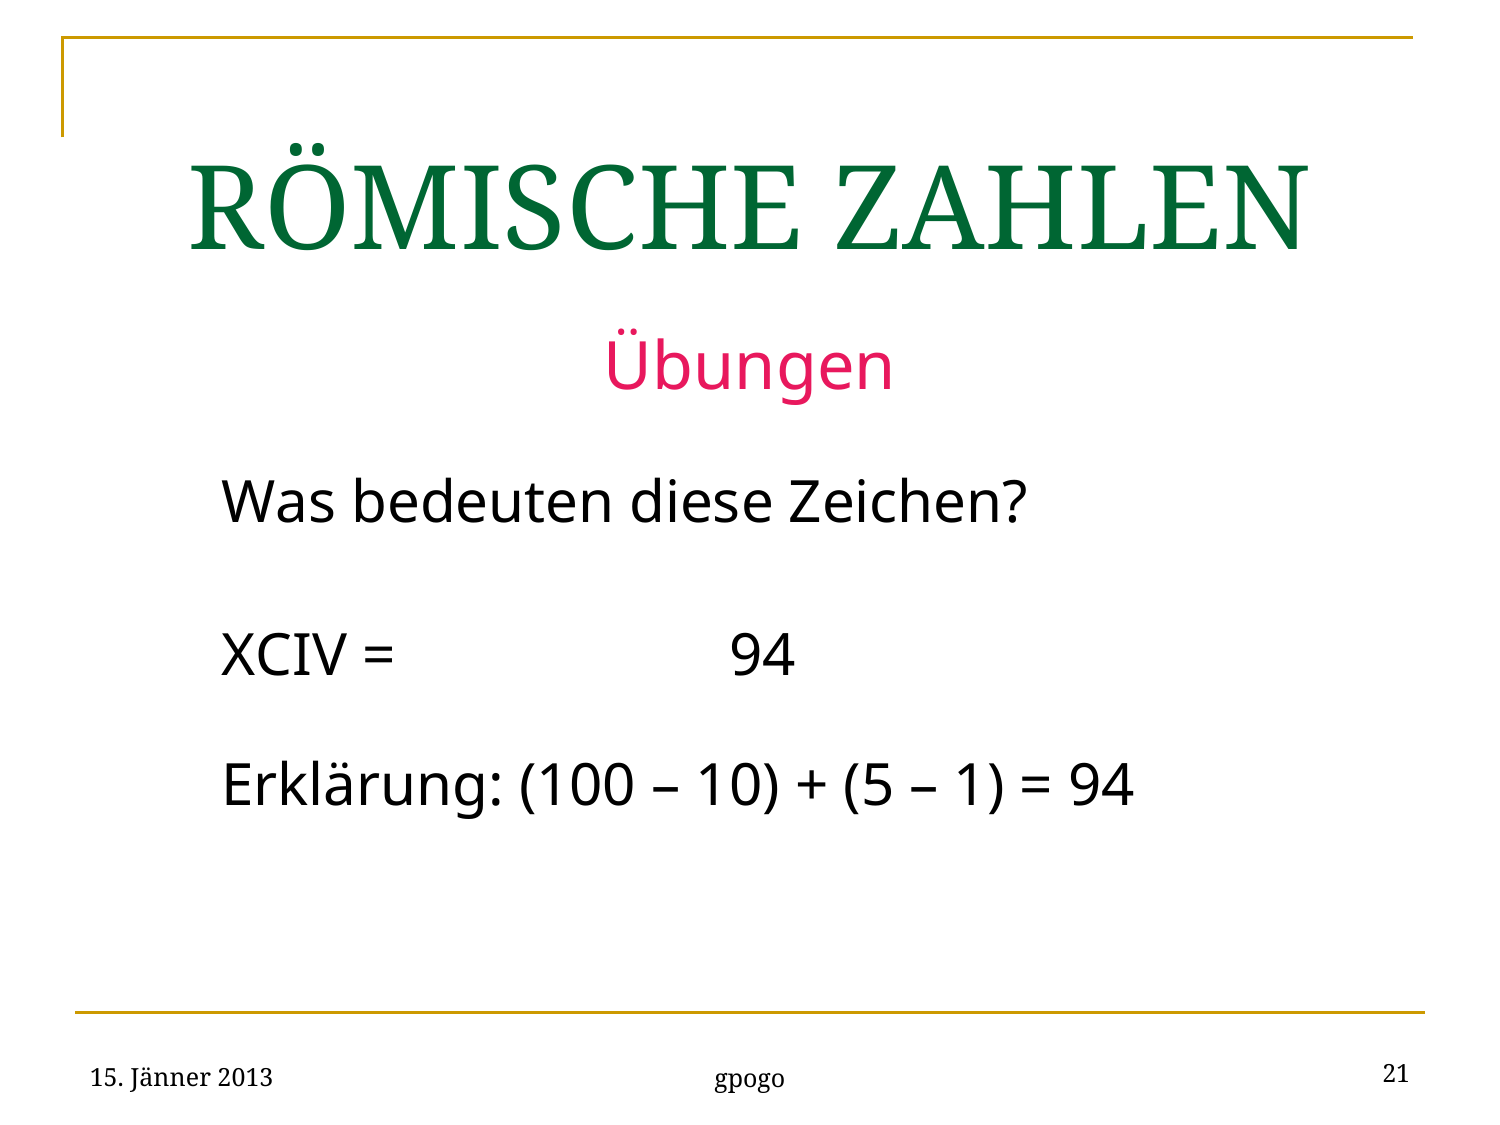

# RÖMISCHE ZAHLEN
Übungen
Was bedeuten diese Zeichen?
XCIV =
94
Erklärung: (100 – 10) + (5 – 1) = 94
15. Jänner 2013
gpogo